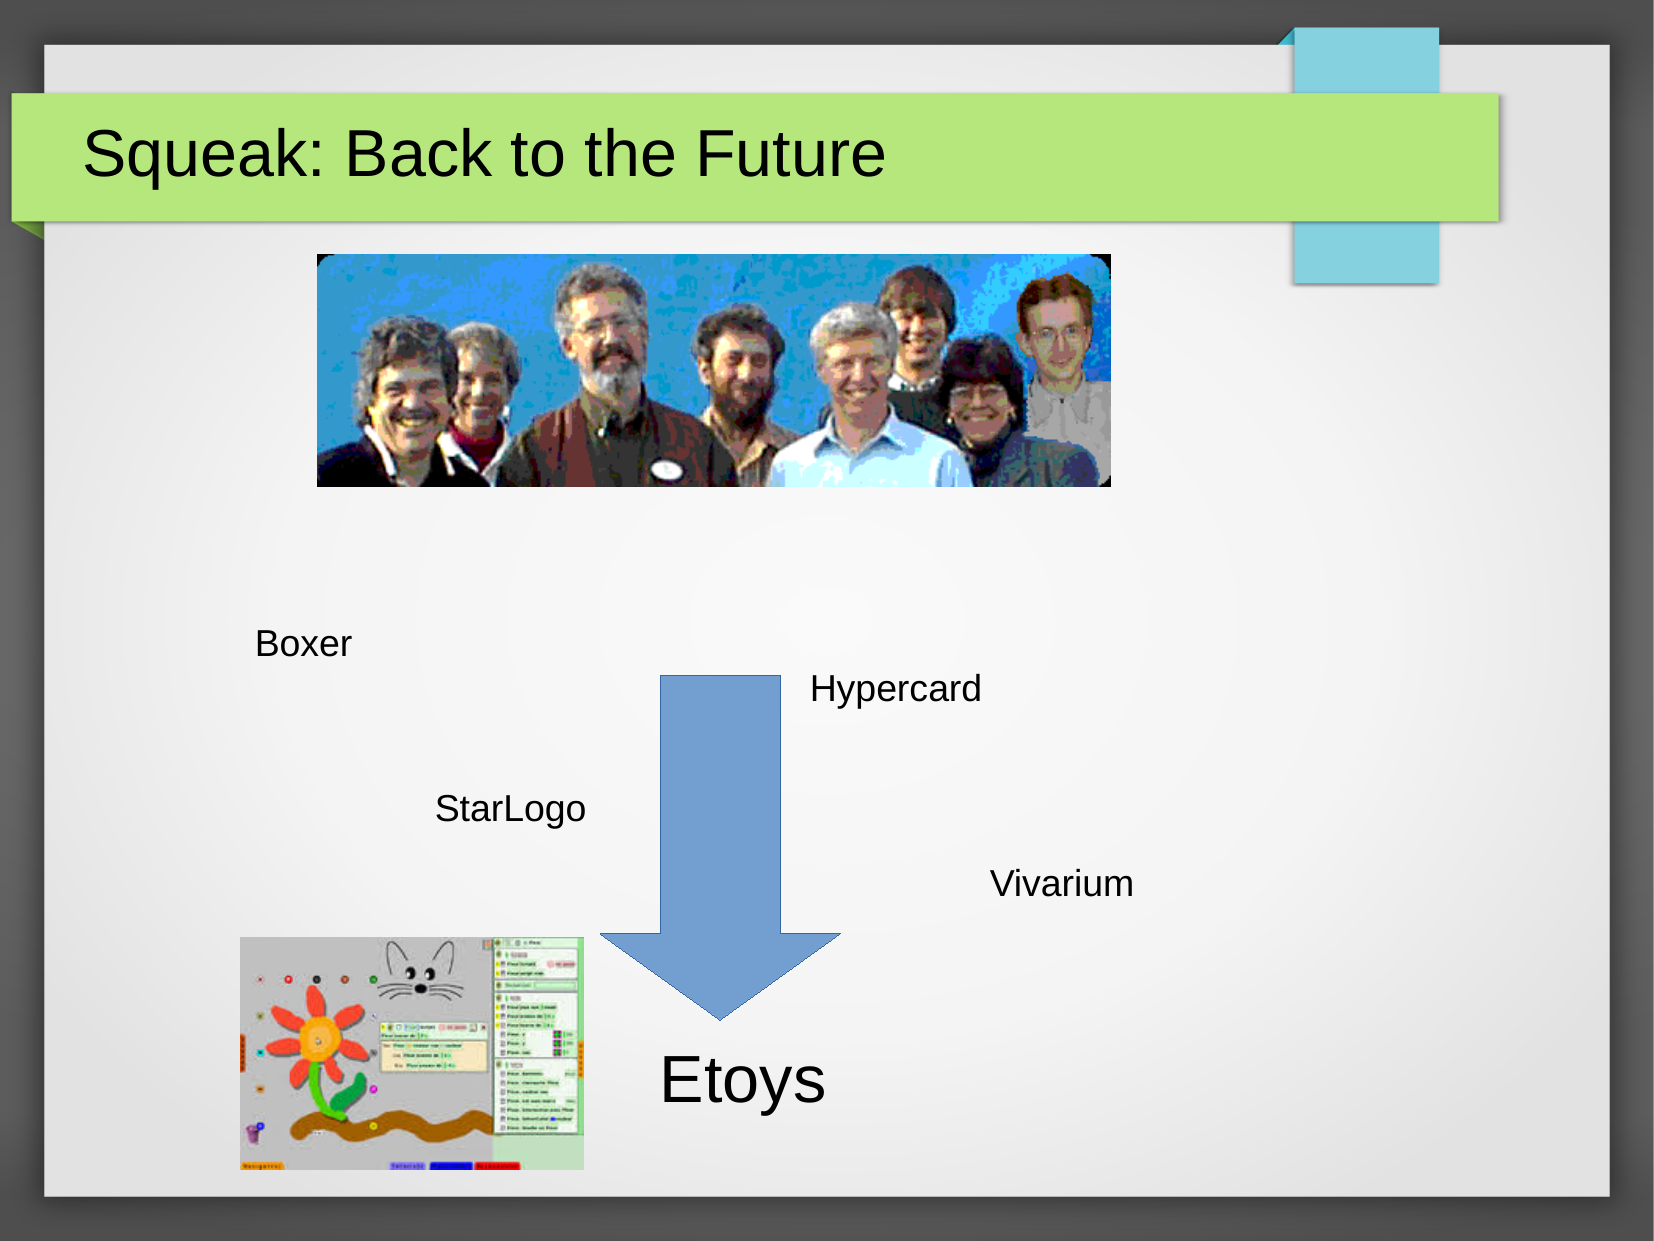

# Squeak: Back to the Future
Boxer
Hypercard
StarLogo
Vivarium
Etoys